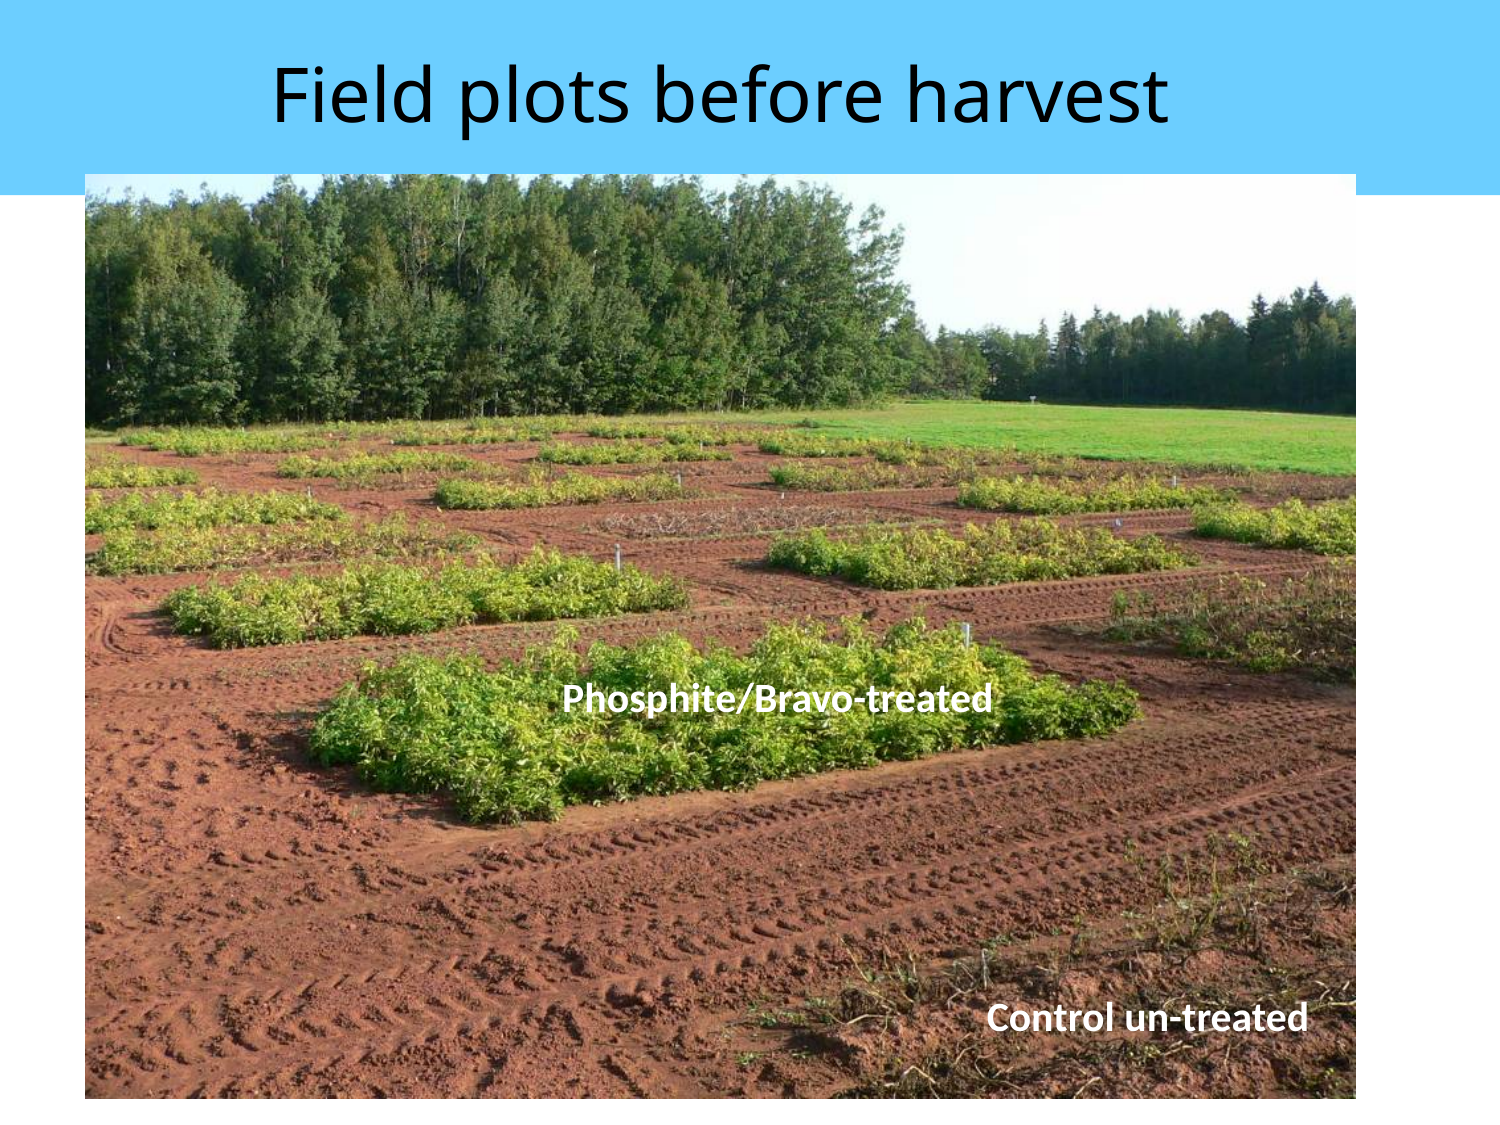

# Field plots before harvest
Phosphite/Bravo-treated
Control un-treated